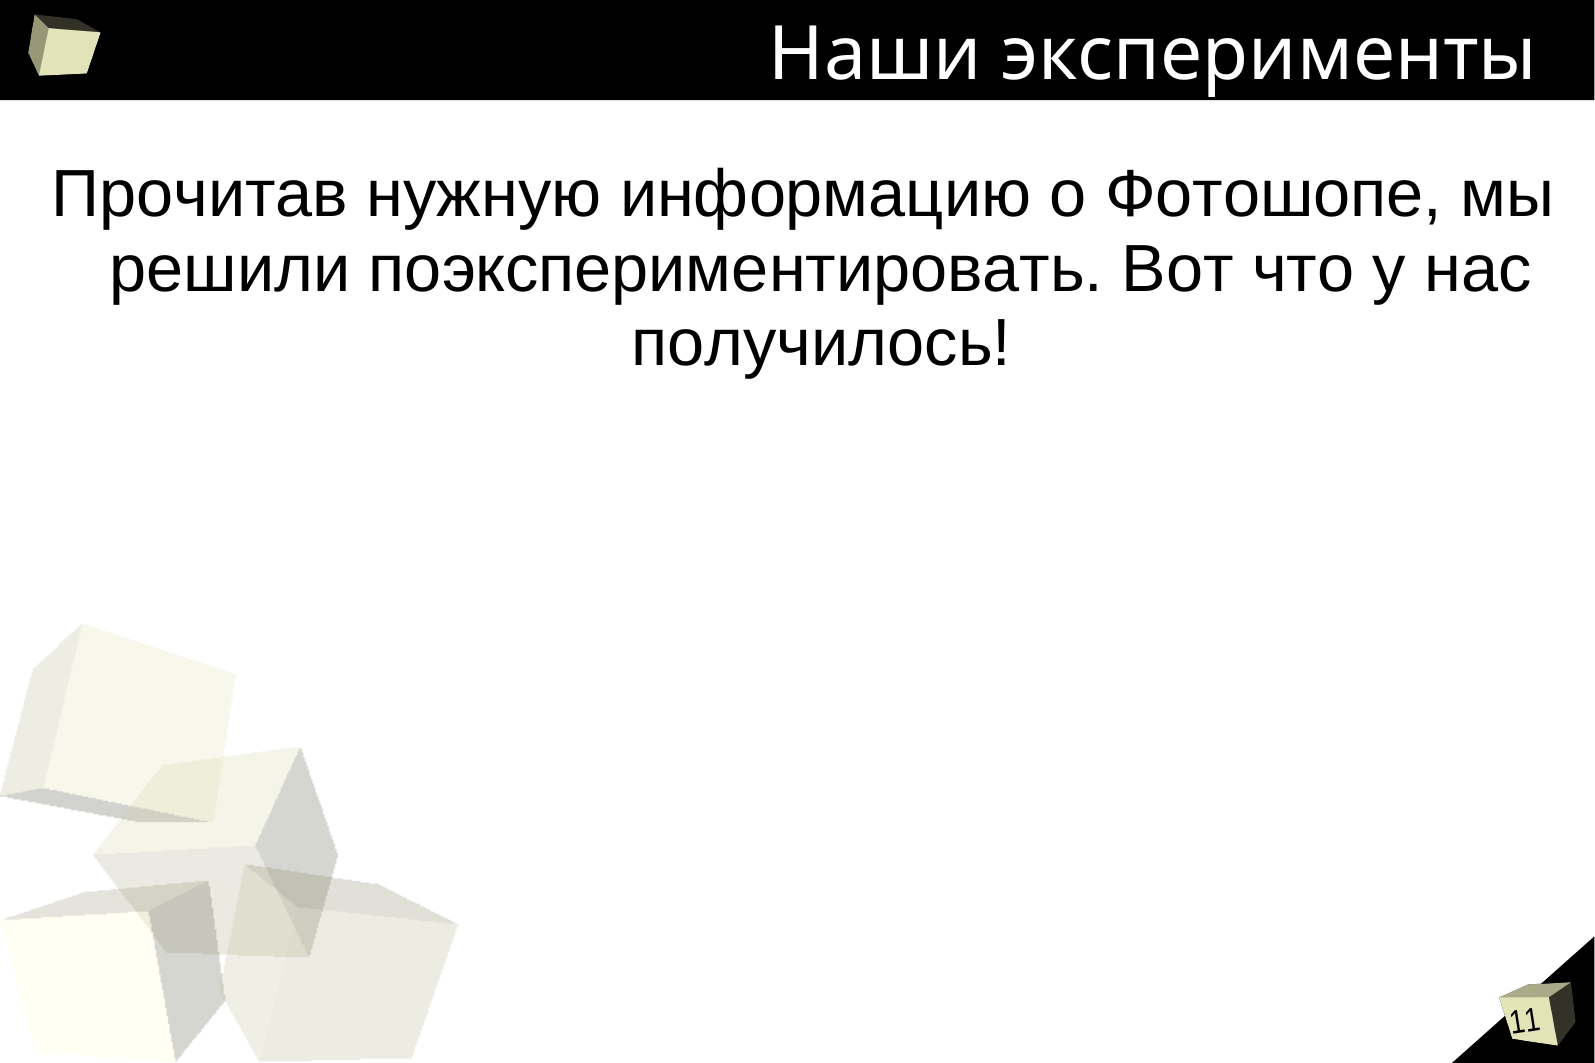

# Наши эксперименты
Прочитав нужную информацию о Фотошопе, мы решили поэкспериментировать. Вот что у нас получилось!